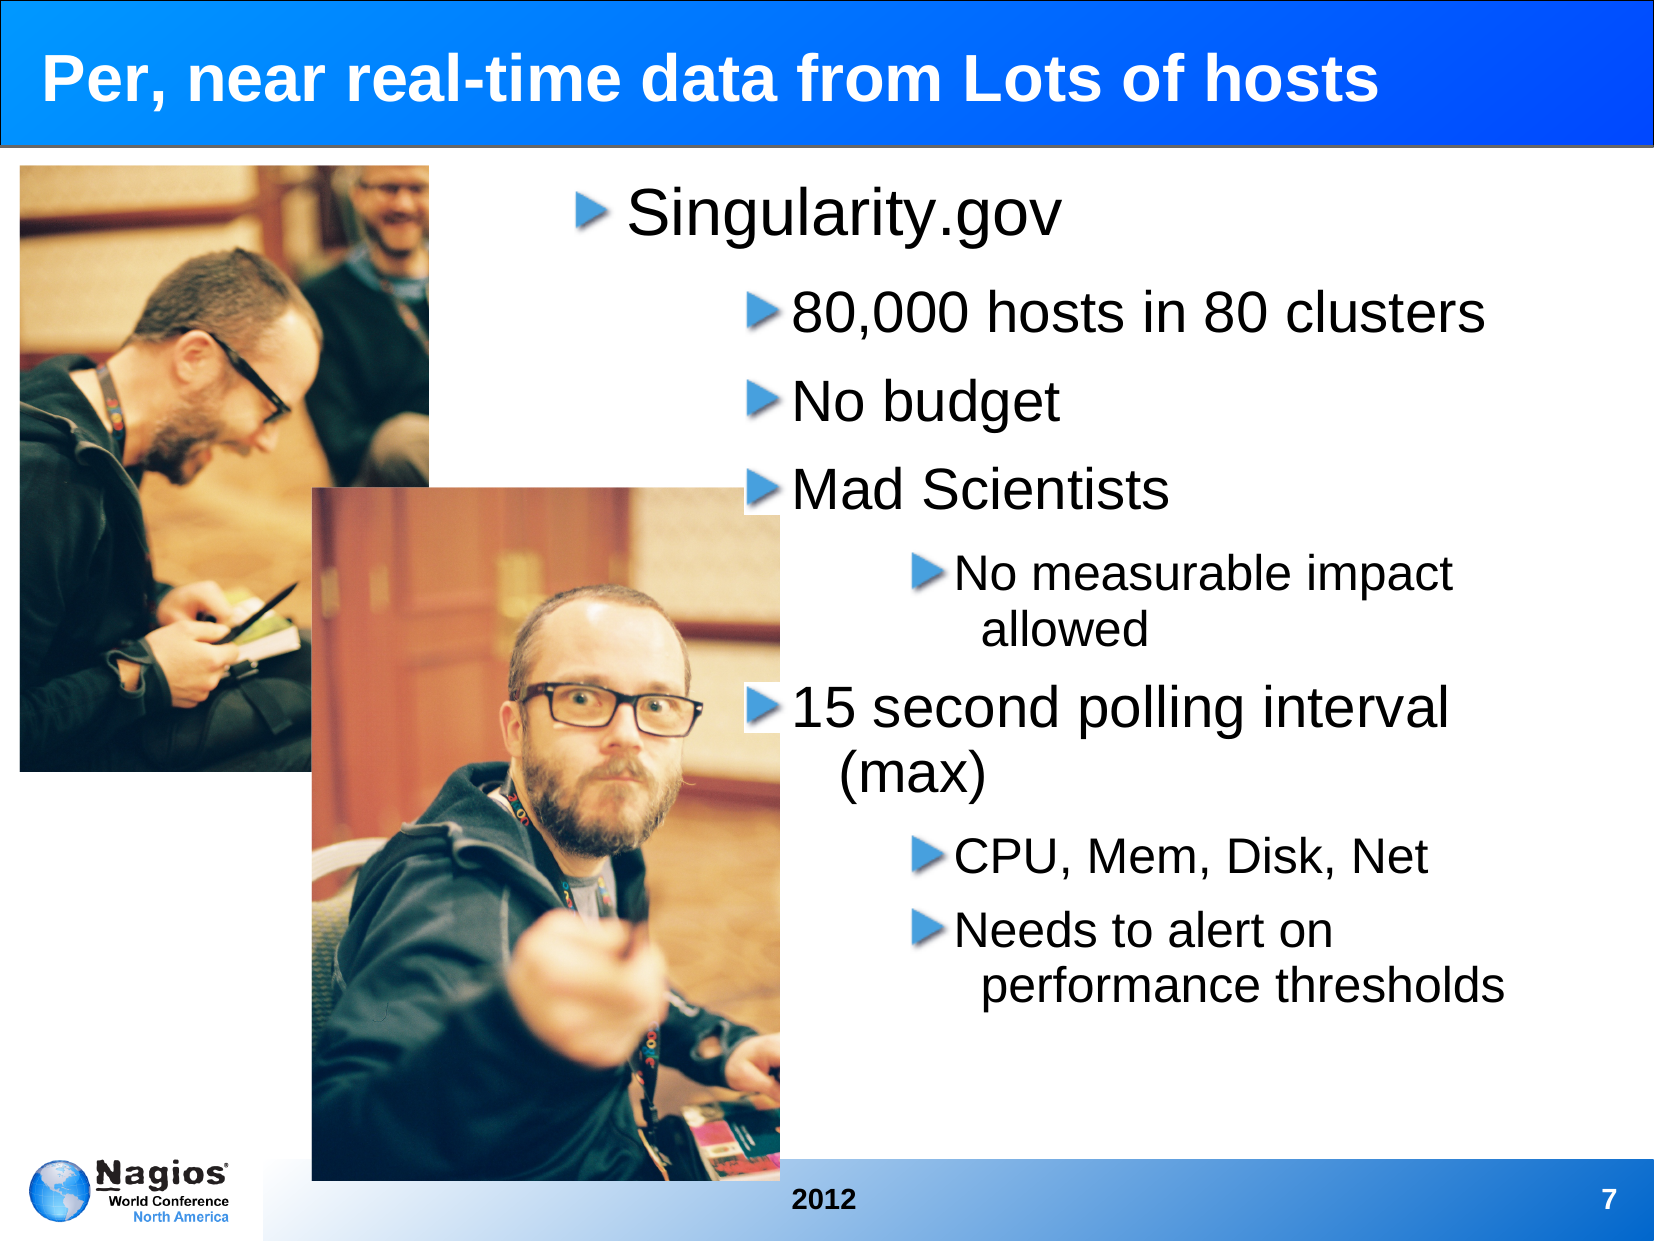

# Per, near real-time data from Lots of hosts
Singularity.gov
80,000 hosts in 80 clusters
No budget
Mad Scientists
No measurable impact allowed
15 second polling interval (max)
CPU, Mem, Disk, Net
Needs to alert on performance thresholds
2011
7